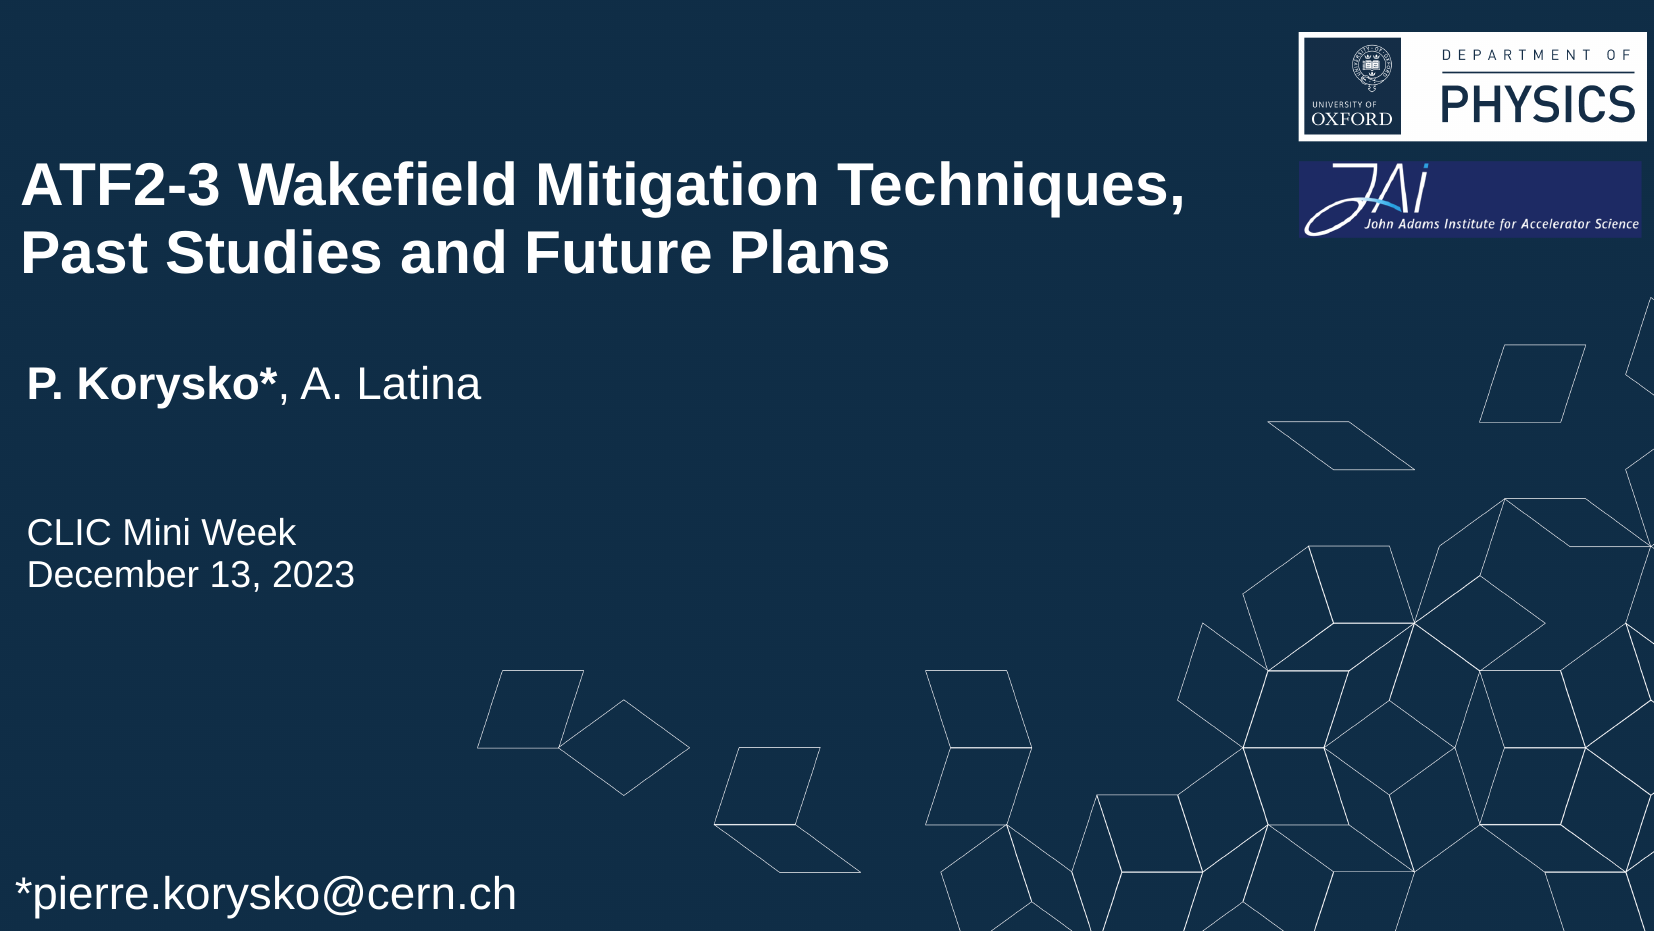

ATF2-3 Wakefield Mitigation Techniques, Past Studies and Future Plans
P. Korysko*, A. Latina
CLIC Mini Week
December 13, 2023
*pierre.korysko@cern.ch